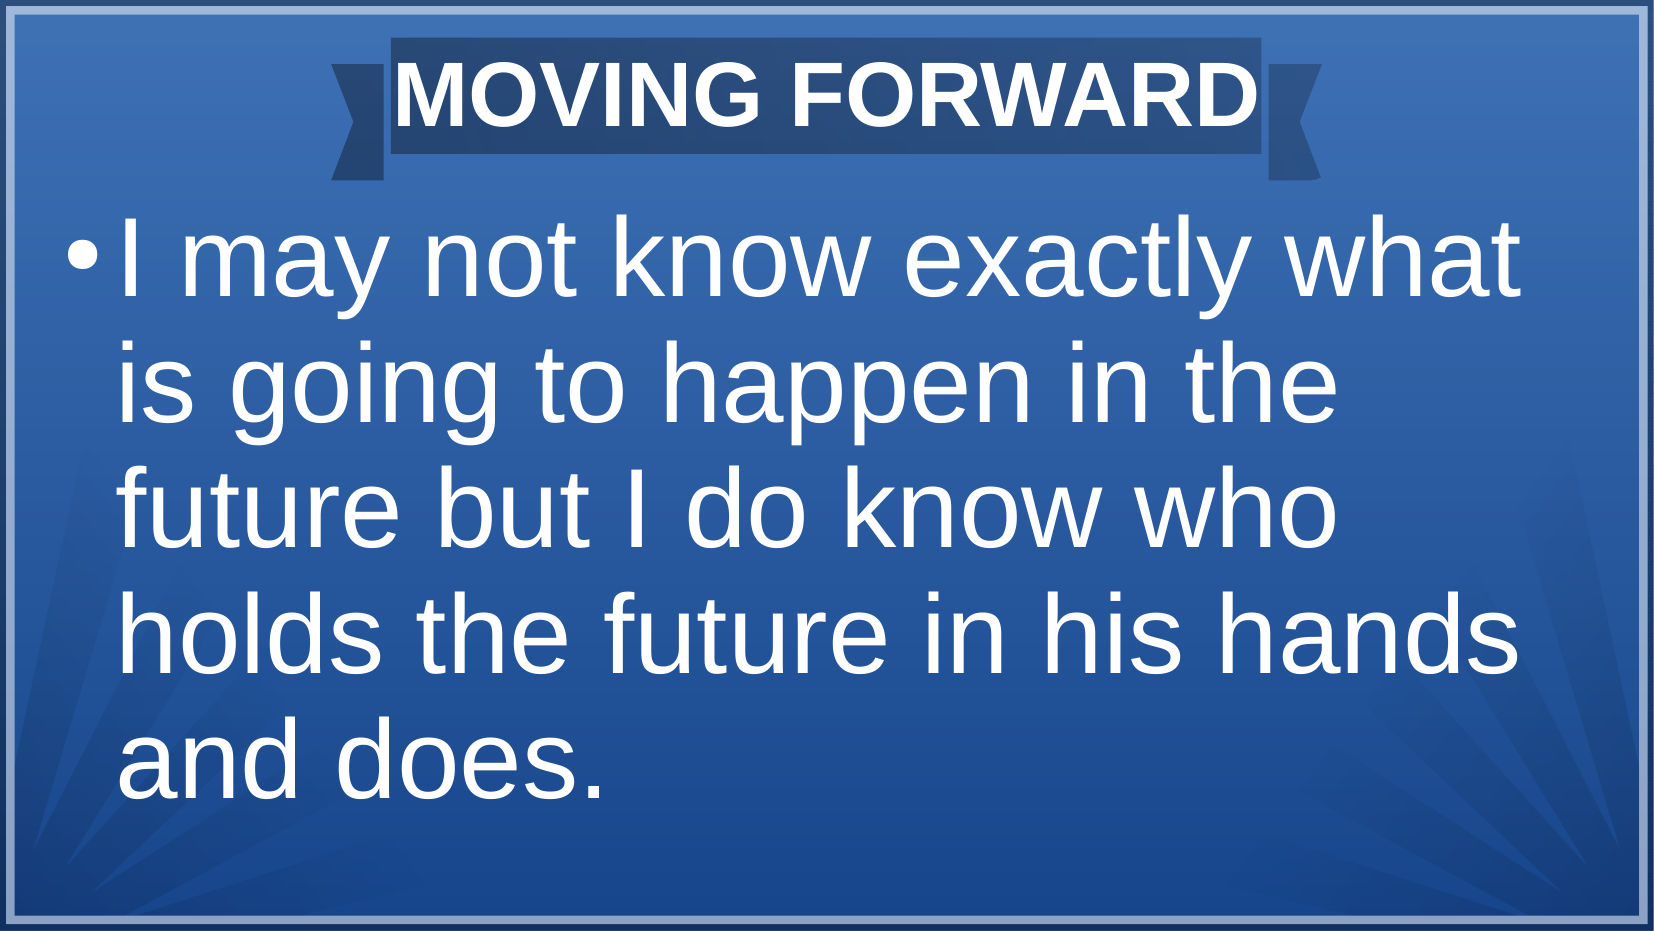

# MOVING FORWARD
I may not know exactly what is going to happen in the future but I do know who holds the future in his hands and does.